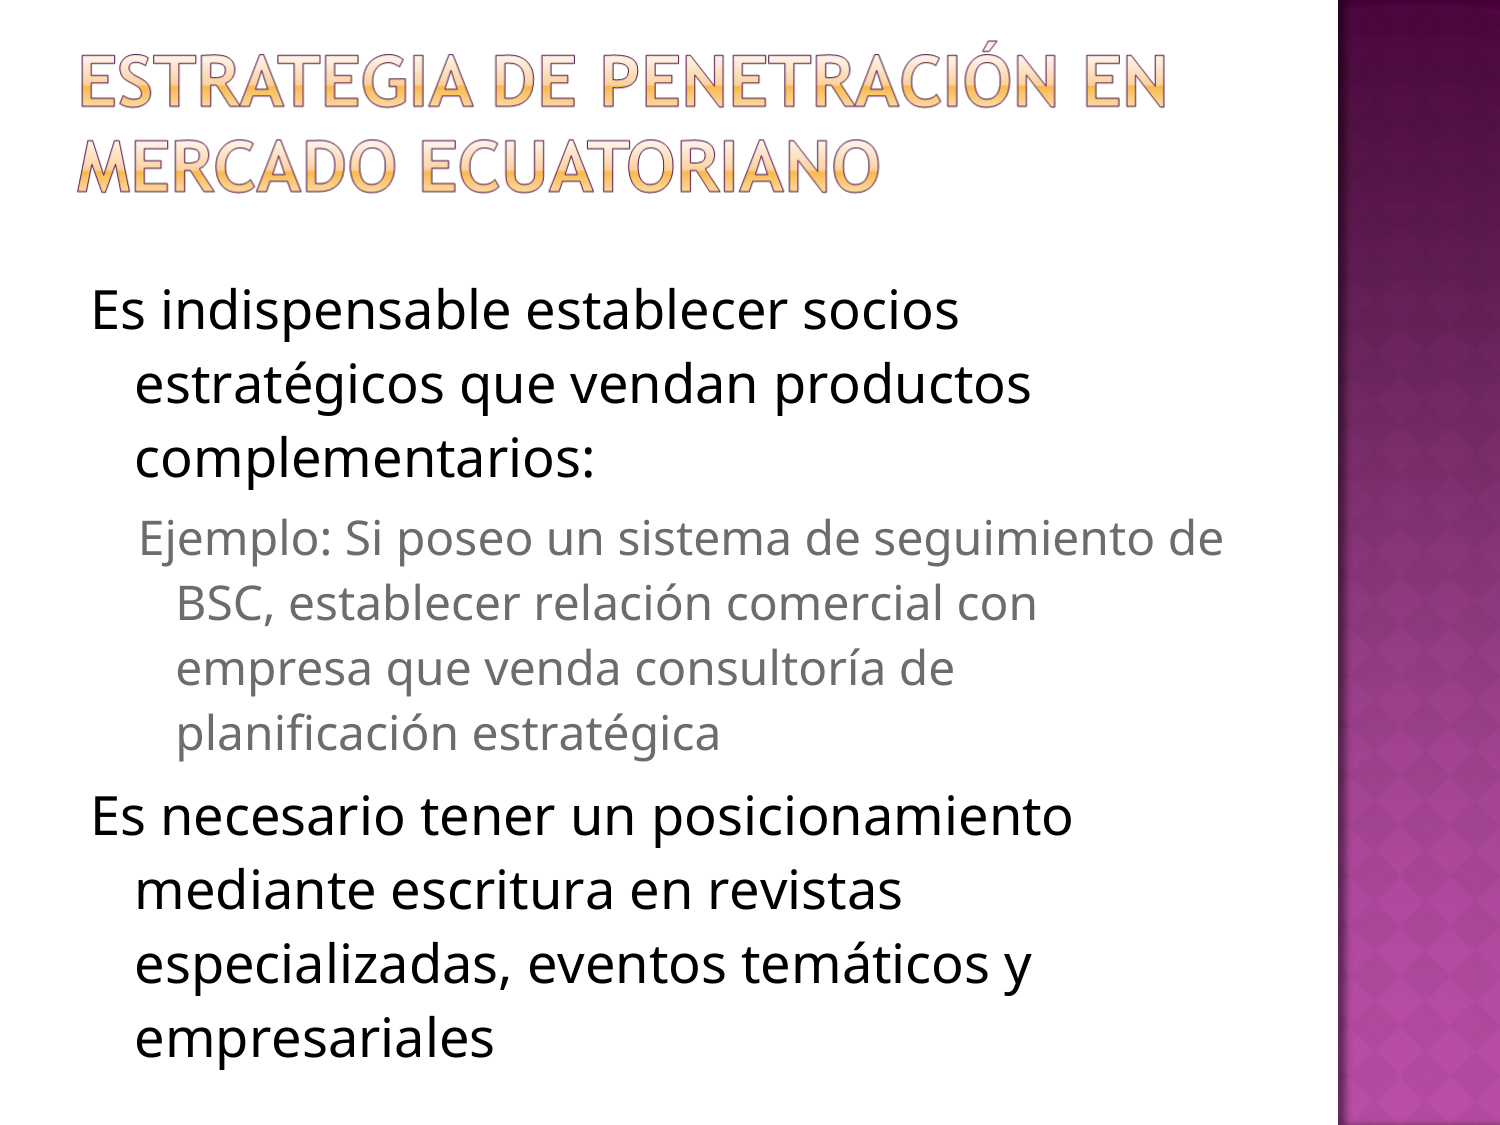

# Es indispensable establecer socios estratégicos que vendan productos complementarios:
Ejemplo: Si poseo un sistema de seguimiento de BSC, establecer relación comercial con empresa que venda consultoría de planificación estratégica
Es necesario tener un posicionamiento mediante escritura en revistas especializadas, eventos temáticos y empresariales